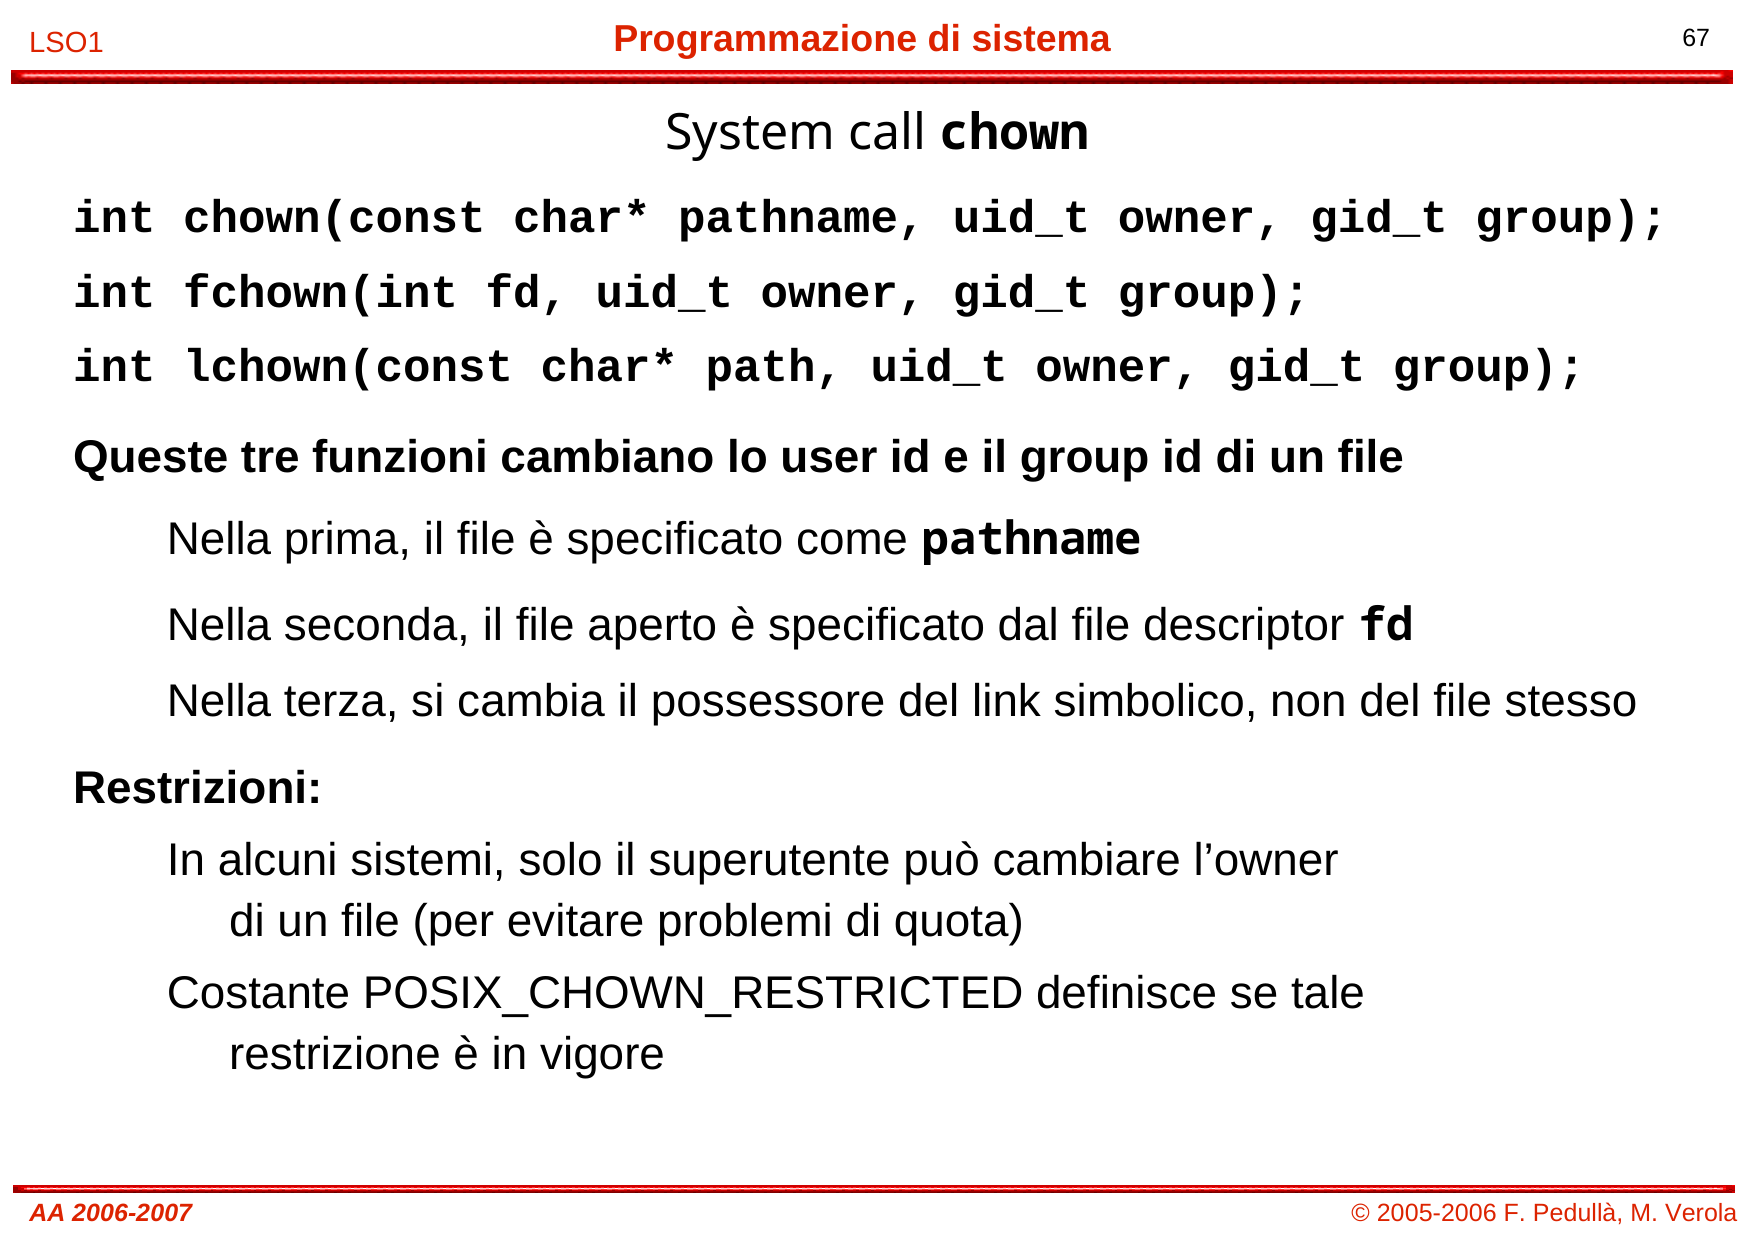

System call chown
# int chown(const char* pathname, uid_t owner, gid_t group);
int fchown(int fd, uid_t owner, gid_t group);
int lchown(const char* path, uid_t owner, gid_t group);
Queste tre funzioni cambiano lo user id e il group id di un file
Nella prima, il file è specificato come pathname
Nella seconda, il file aperto è specificato dal file descriptor fd
Nella terza, si cambia il possessore del link simbolico, non del file stesso
Restrizioni:
In alcuni sistemi, solo il superutente può cambiare l’owner
di un file (per evitare problemi di quota)
Costante POSIX_CHOWN_RESTRICTED definisce se tale
restrizione è in vigore